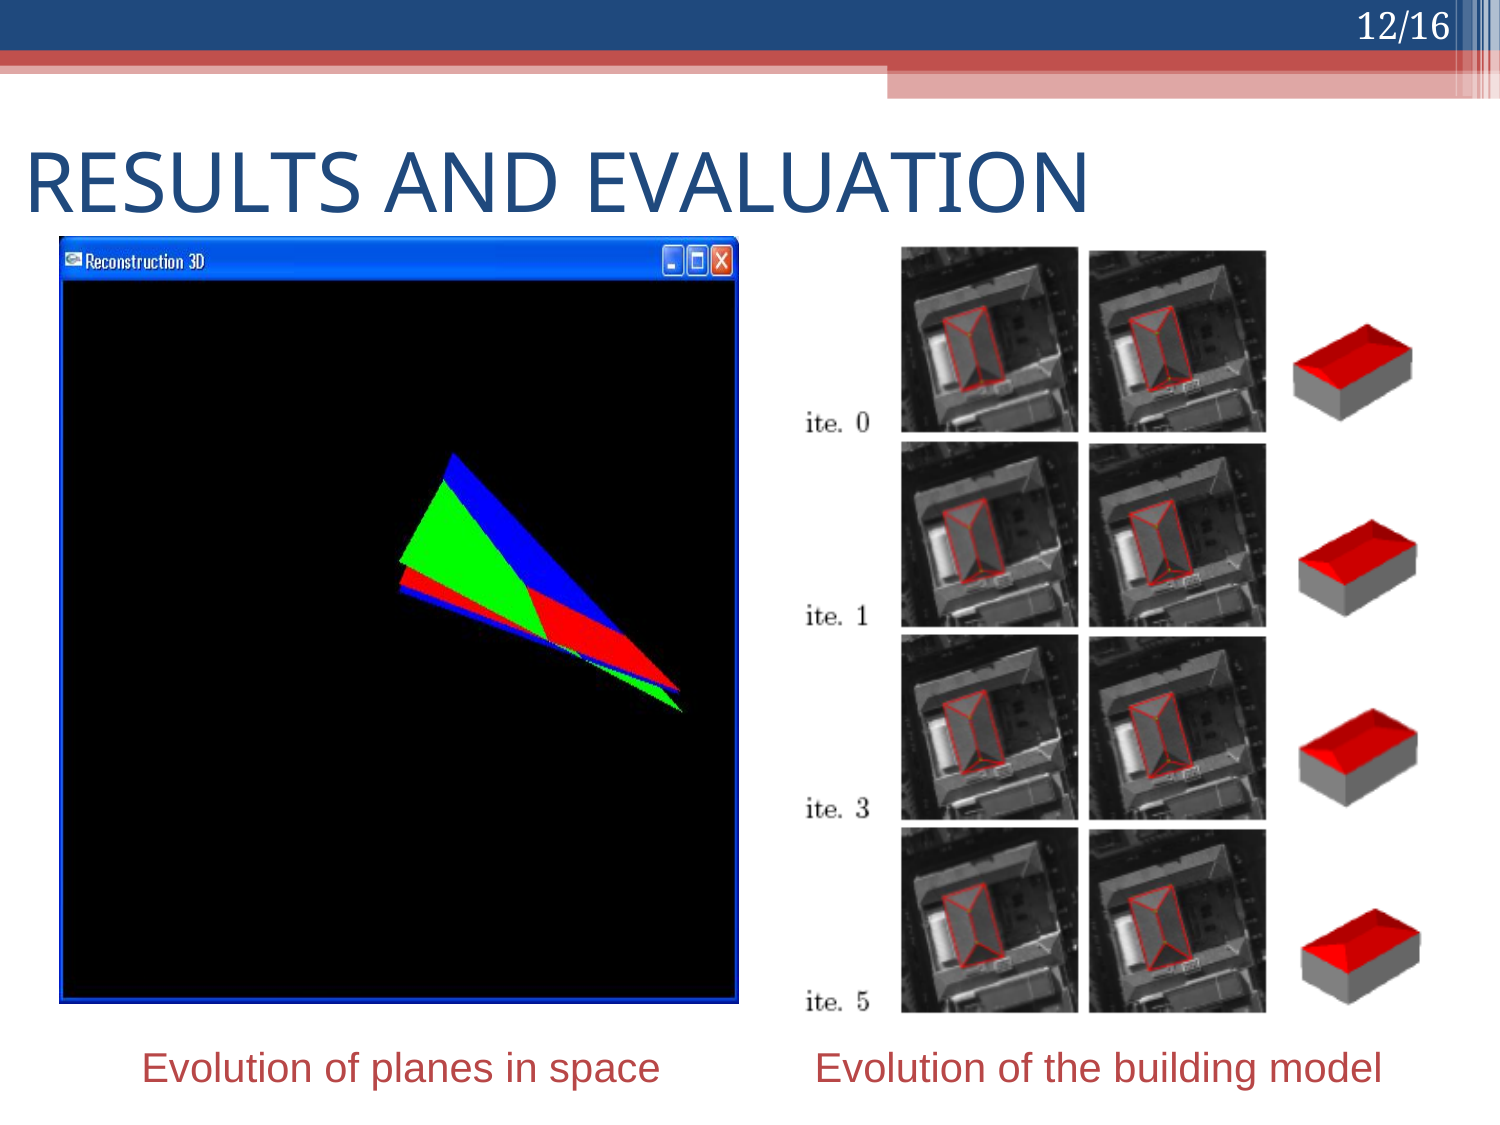

# RESULTS AND EVALUATION
Evolution of planes in space
Evolution of the building model